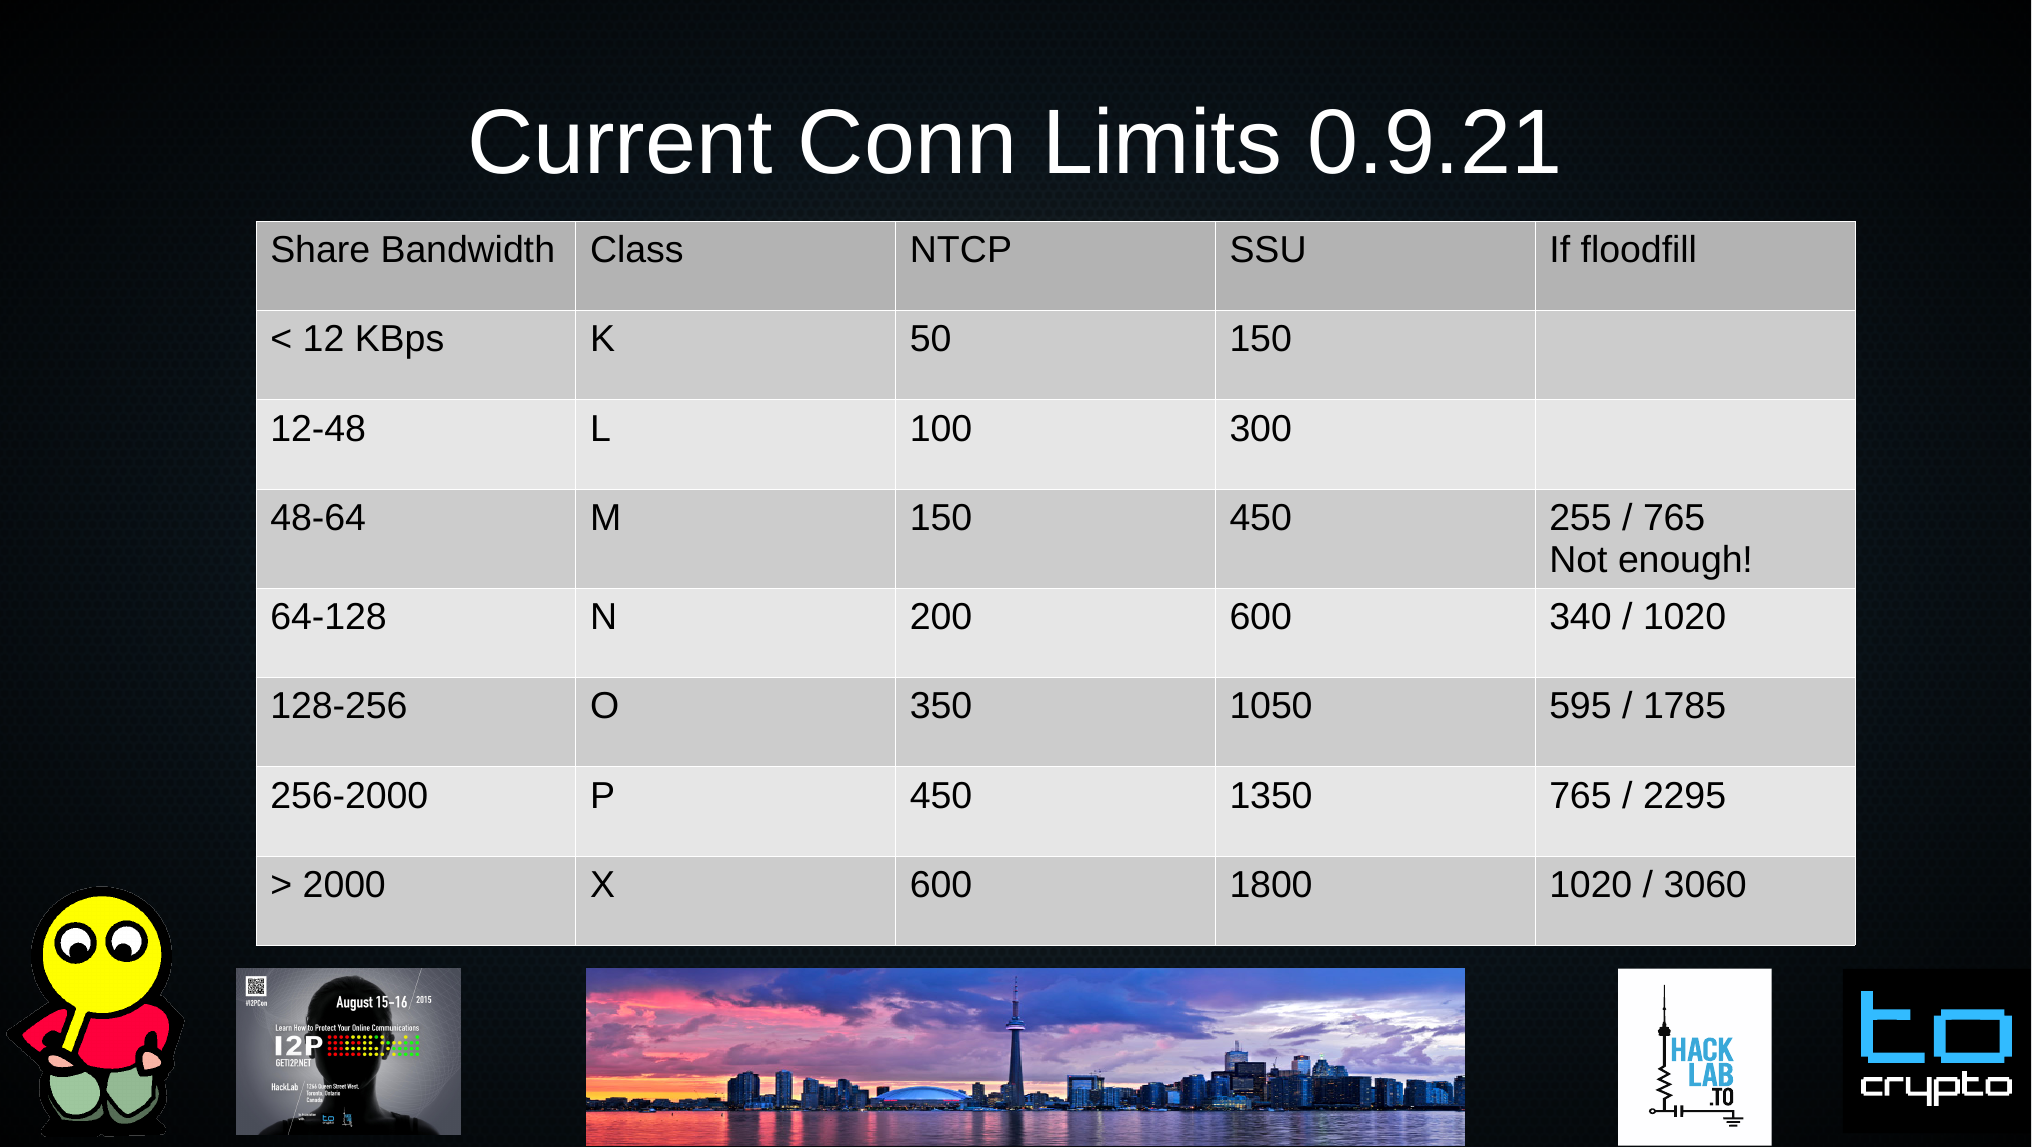

# Current Conn Limits 0.9.21
| Share Bandwidth | Class | NTCP | SSU | If floodfill |
| --- | --- | --- | --- | --- |
| < 12 KBps | K | 50 | 150 | |
| 12-48 | L | 100 | 300 | |
| 48-64 | M | 150 | 450 | 255 / 765 Not enough! |
| 64-128 | N | 200 | 600 | 340 / 1020 |
| 128-256 | O | 350 | 1050 | 595 / 1785 |
| 256-2000 | P | 450 | 1350 | 765 / 2295 |
| > 2000 | X | 600 | 1800 | 1020 / 3060 |
31